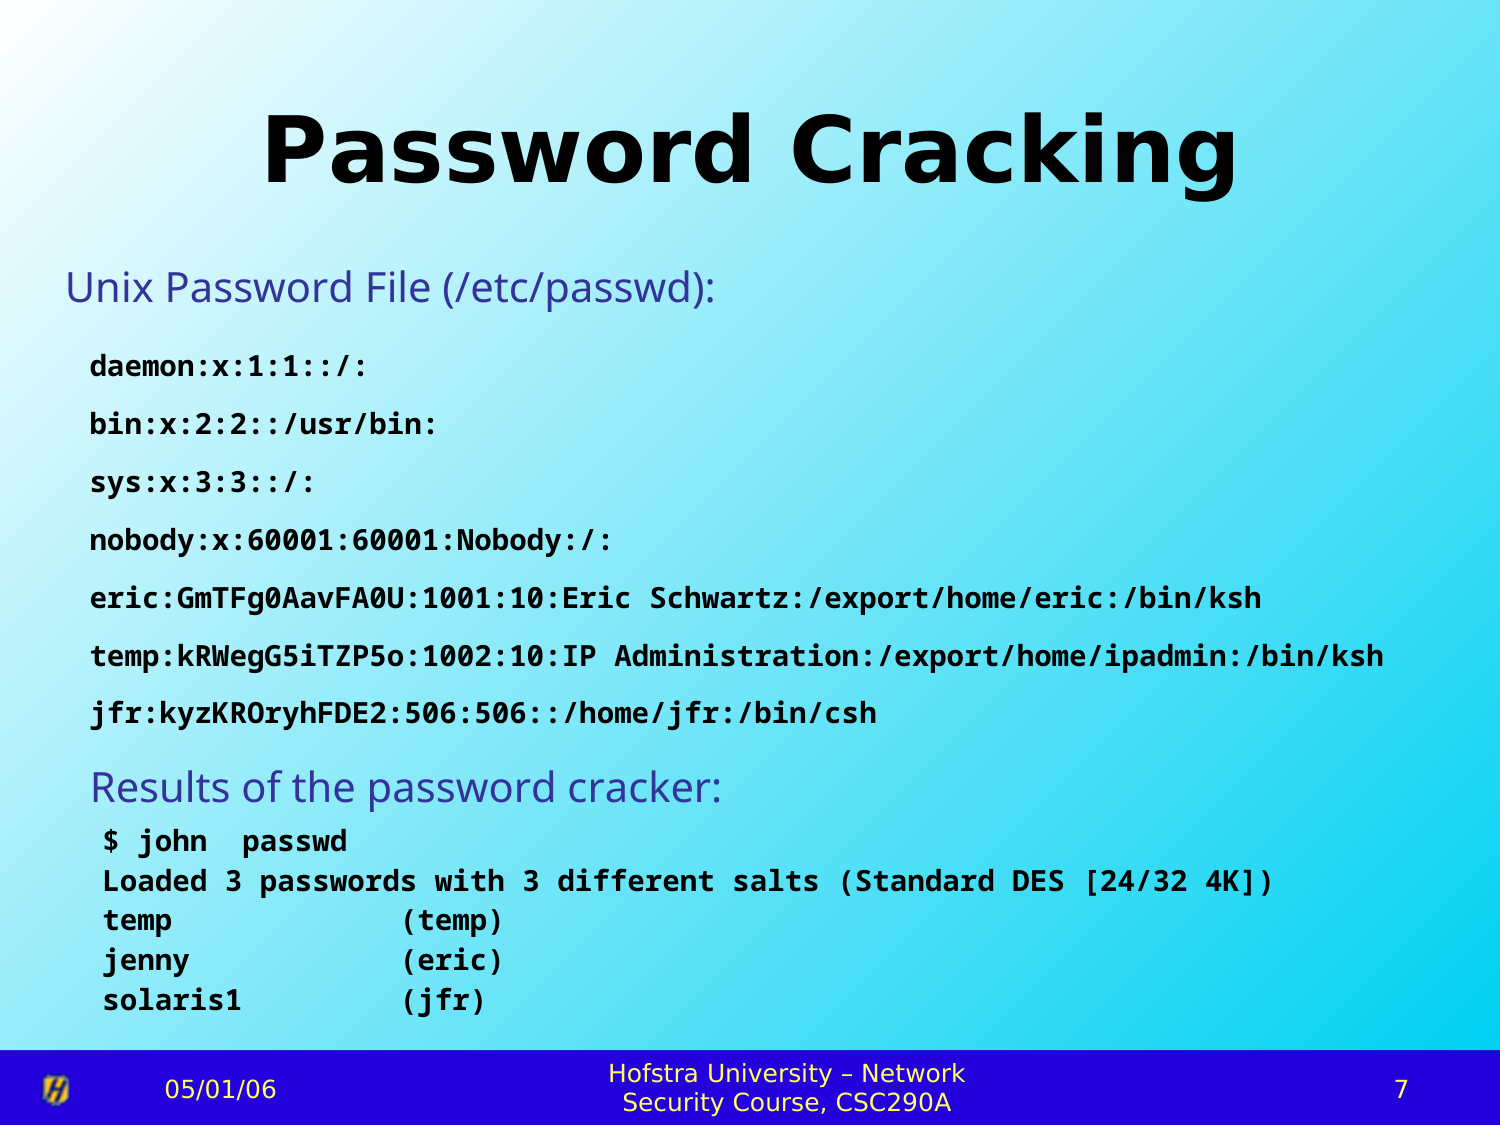

# Password Cracking
Unix Password File (/etc/passwd):
daemon:x:1:1::/:
bin:x:2:2::/usr/bin:
sys:x:3:3::/:
nobody:x:60001:60001:Nobody:/:
eric:GmTFg0AavFA0U:1001:10:Eric Schwartz:/export/home/eric:/bin/ksh
temp:kRWegG5iTZP5o:1002:10:IP Administration:/export/home/ipadmin:/bin/ksh
jfr:kyzKROryhFDE2:506:506::/home/jfr:/bin/csh
Results of the password cracker:
$ john passwd
Loaded 3 passwords with 3 different salts (Standard DES [24/32 4K])
temp (temp)
jenny (eric)
solaris1 (jfr)
7